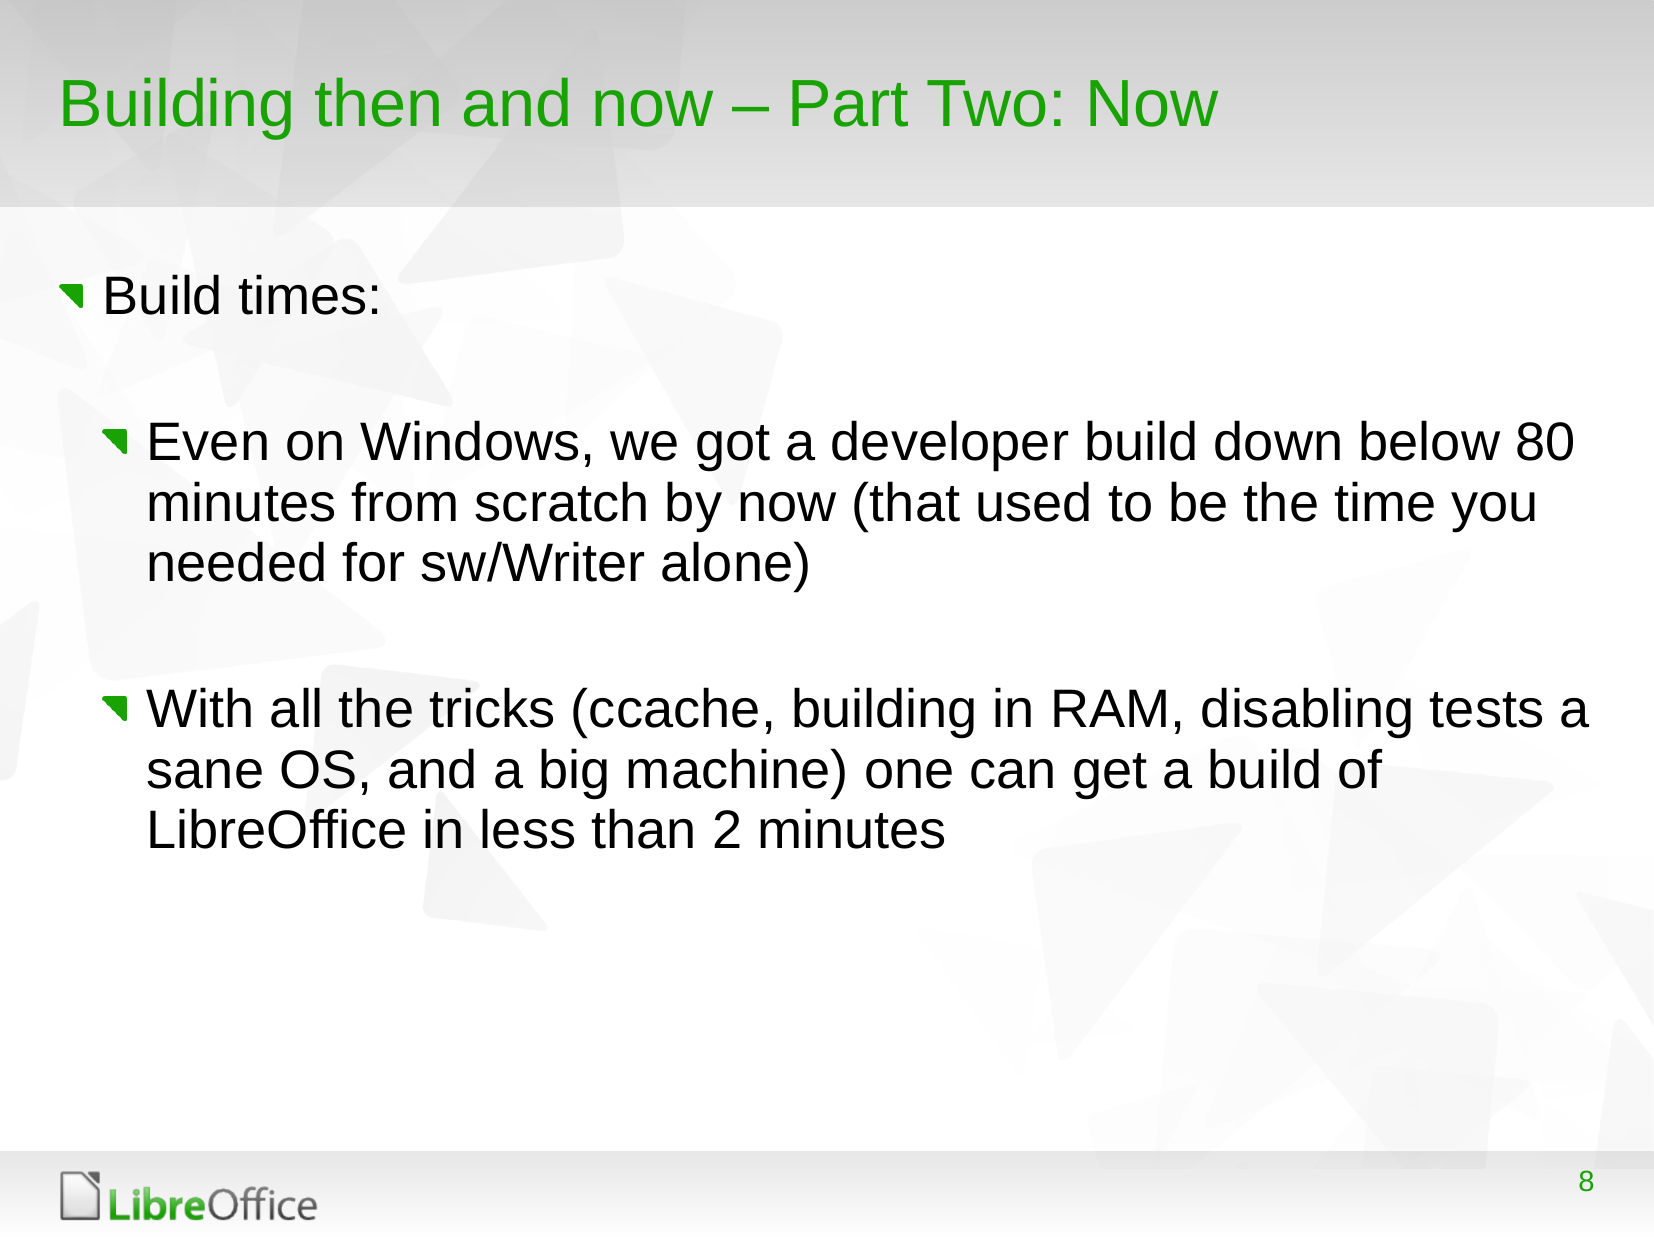

# Building then and now – Part Two: Now
Build times:
Even on Windows, we got a developer build down below 80 minutes from scratch by now (that used to be the time you needed for sw/Writer alone)
With all the tricks (ccache, building in RAM, disabling tests a sane OS, and a big machine) one can get a build of LibreOffice in less than 2 minutes
8